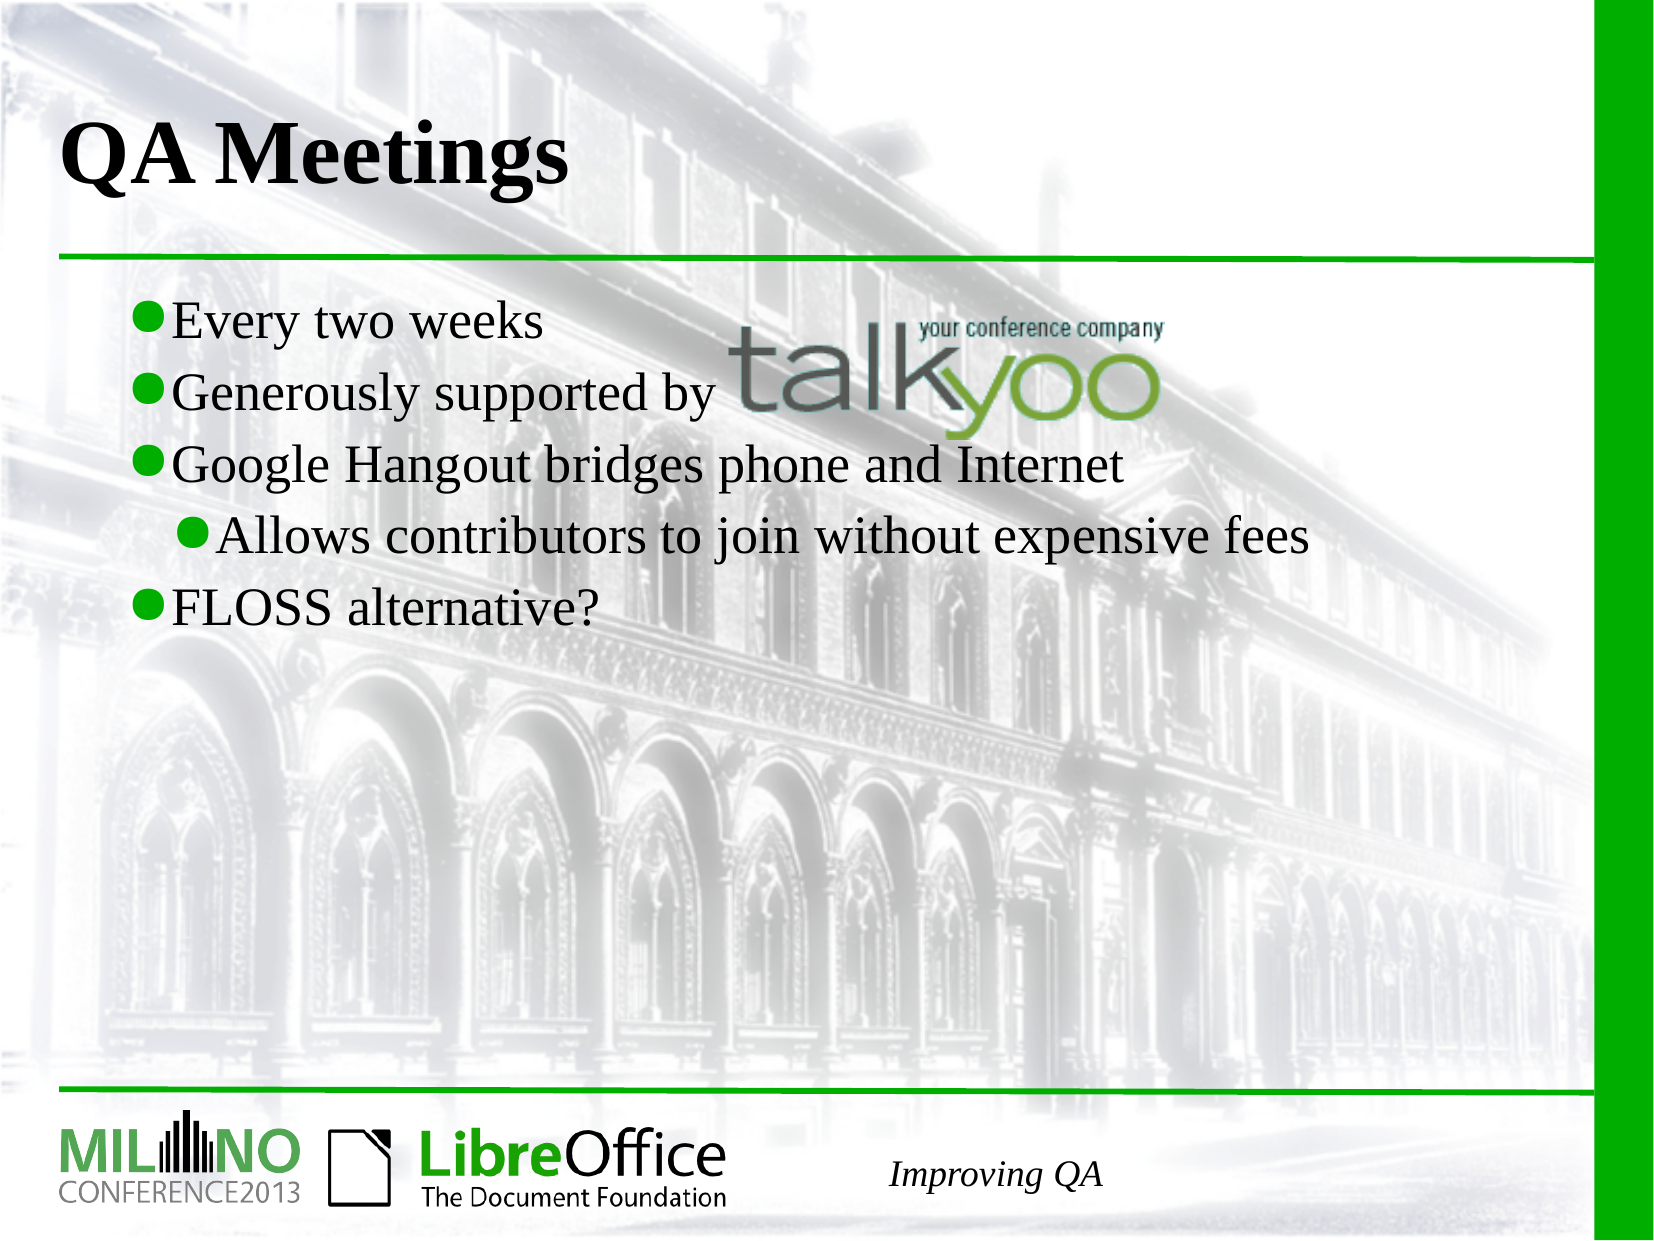

# QA Meetings
Every two weeks
Generously supported by
Google Hangout bridges phone and Internet
Allows contributors to join without expensive fees
FLOSS alternative?